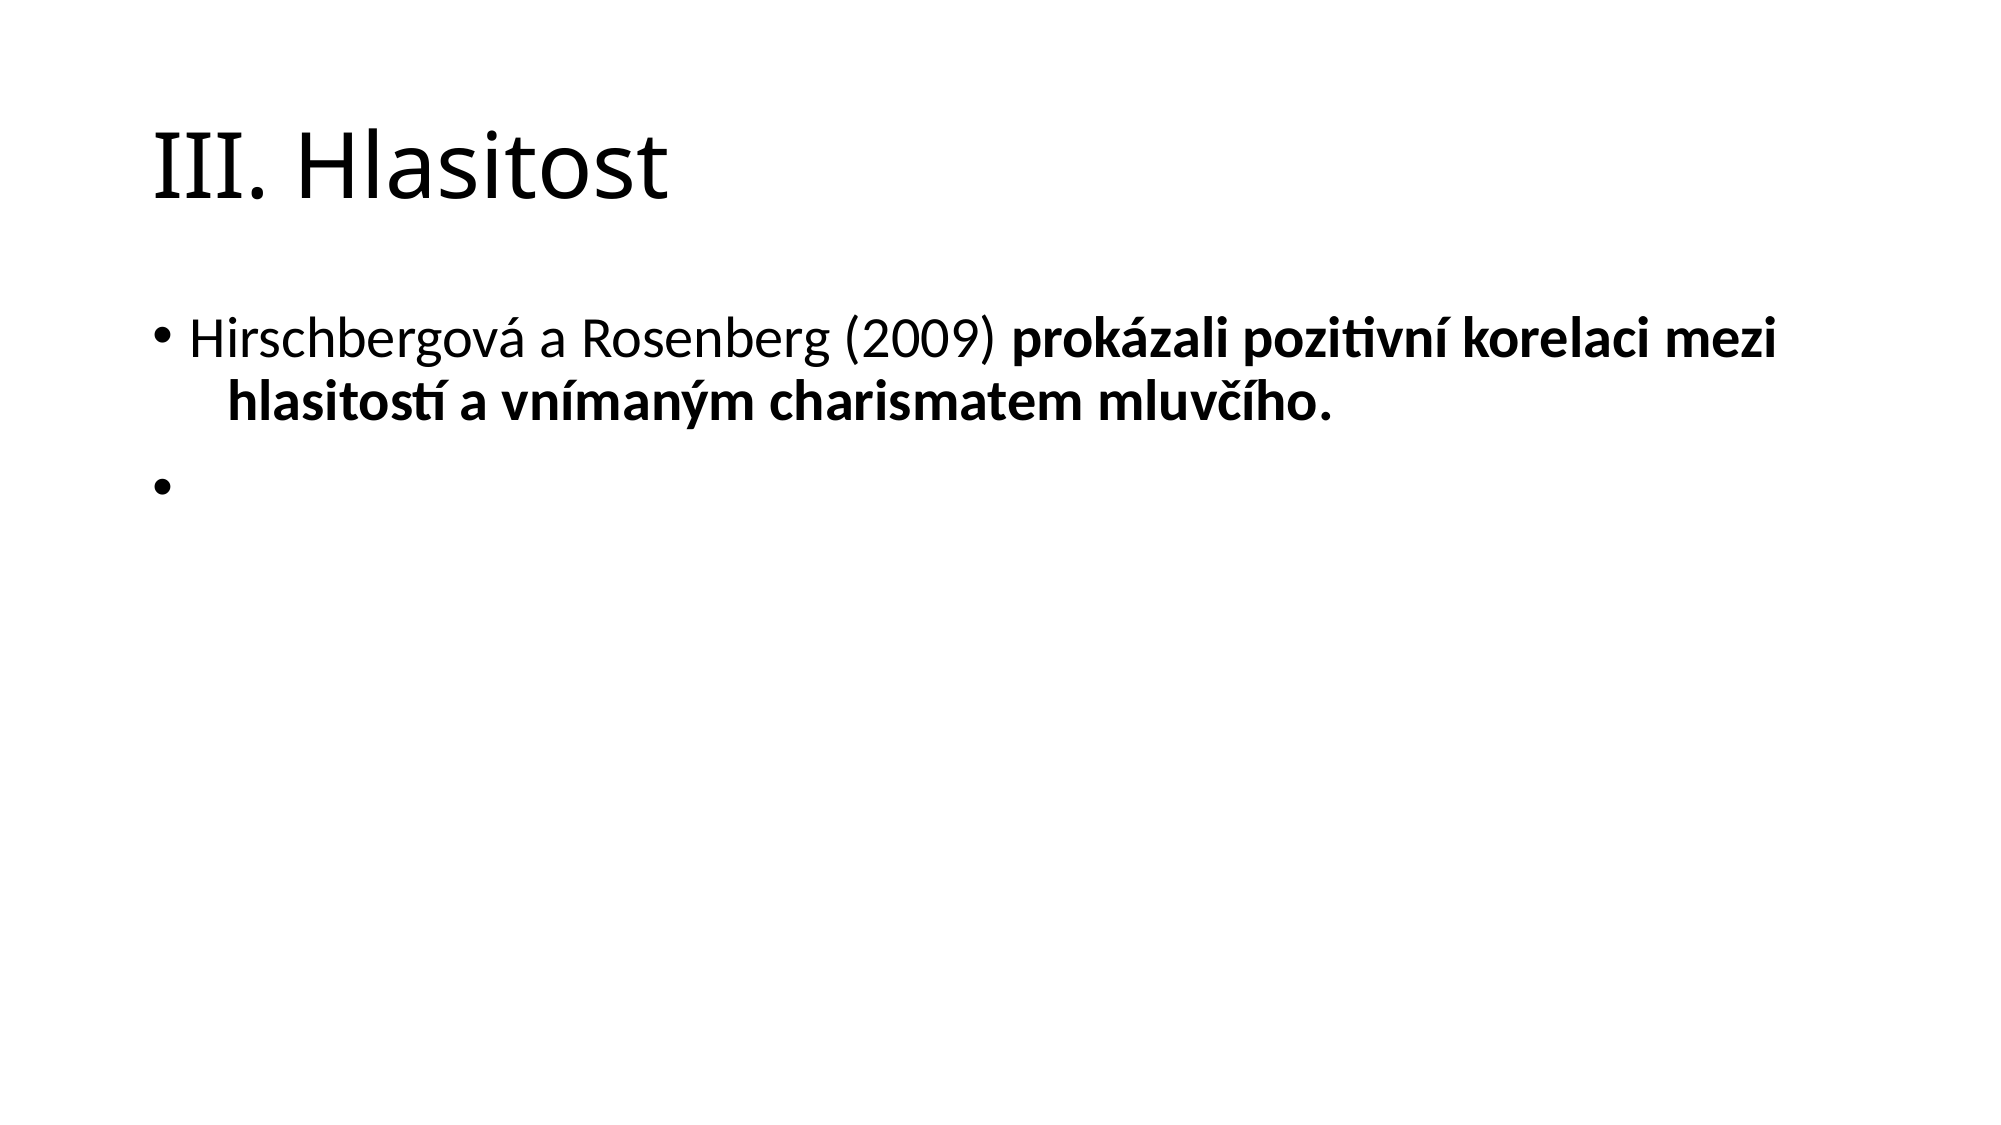

# III. Hlasitost
Hirschbergová a Rosenberg (2009) prokázali pozitivní korelaci mezi hlasitostí a vnímaným charismatem mluvčího.